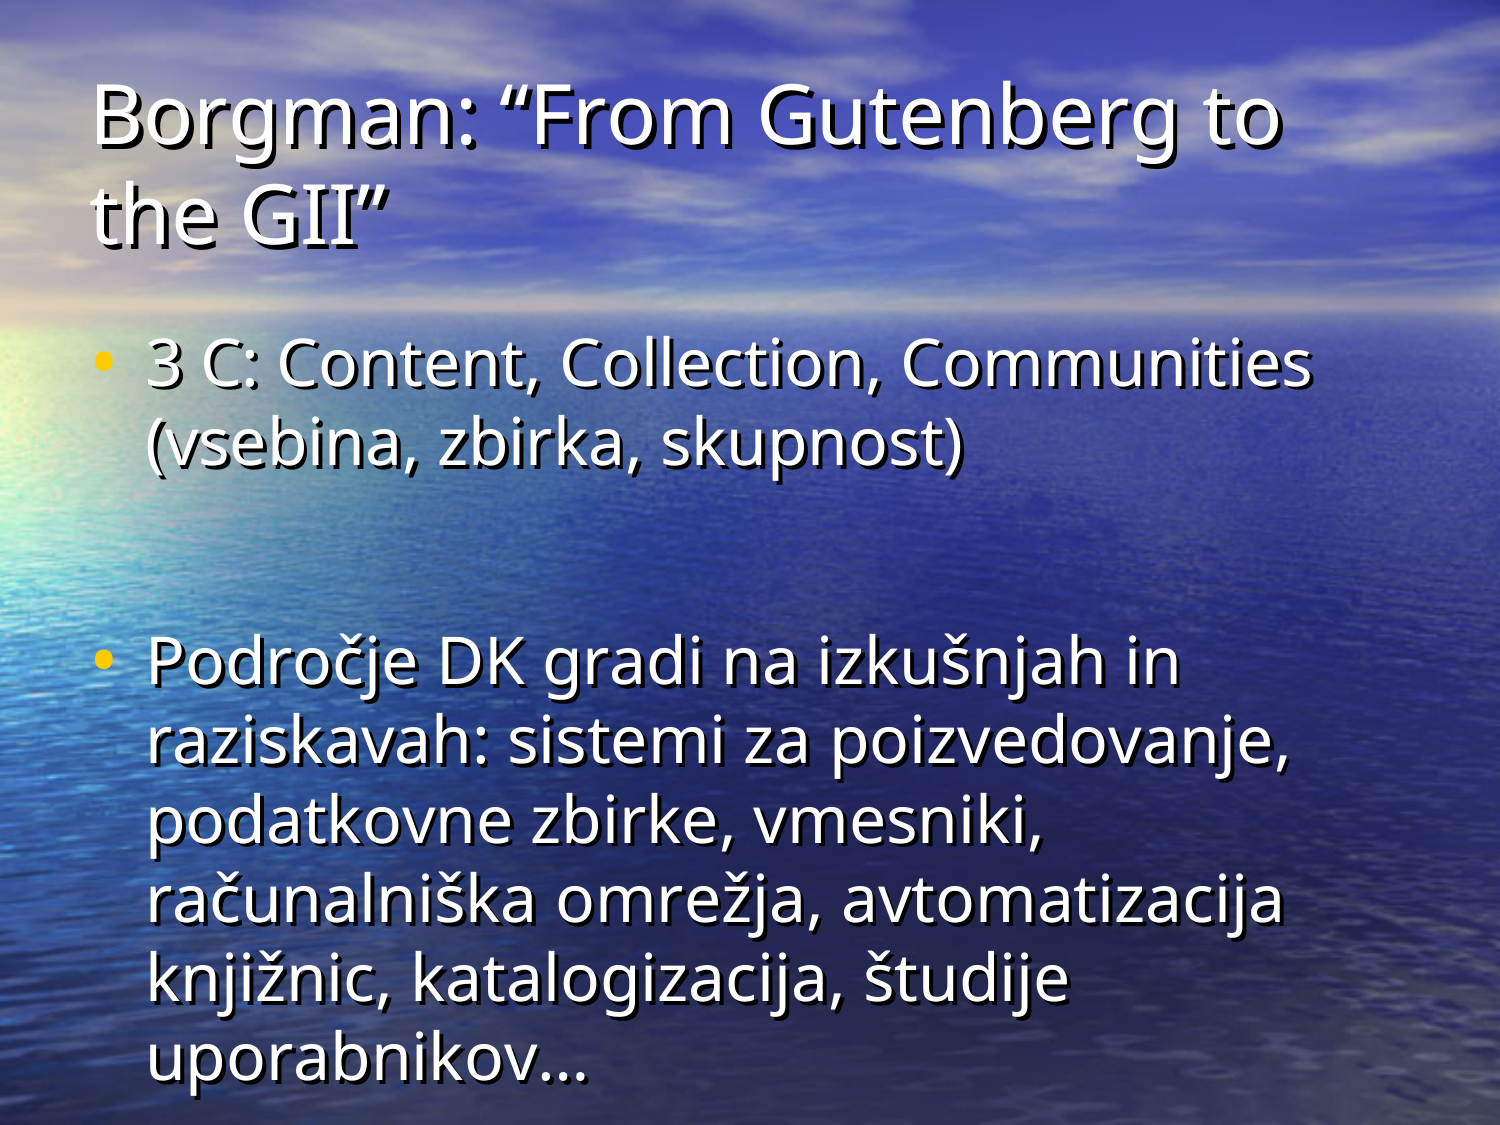

# Borgman: “From Gutenberg to the GII”
3 C: Content, Collection, Communities (vsebina, zbirka, skupnost)
Področje DK gradi na izkušnjah in raziskavah: sistemi za poizvedovanje, podatkovne zbirke, vmesniki, računalniška omrežja, avtomatizacija knjižnic, katalogizacija, študije uporabnikov…